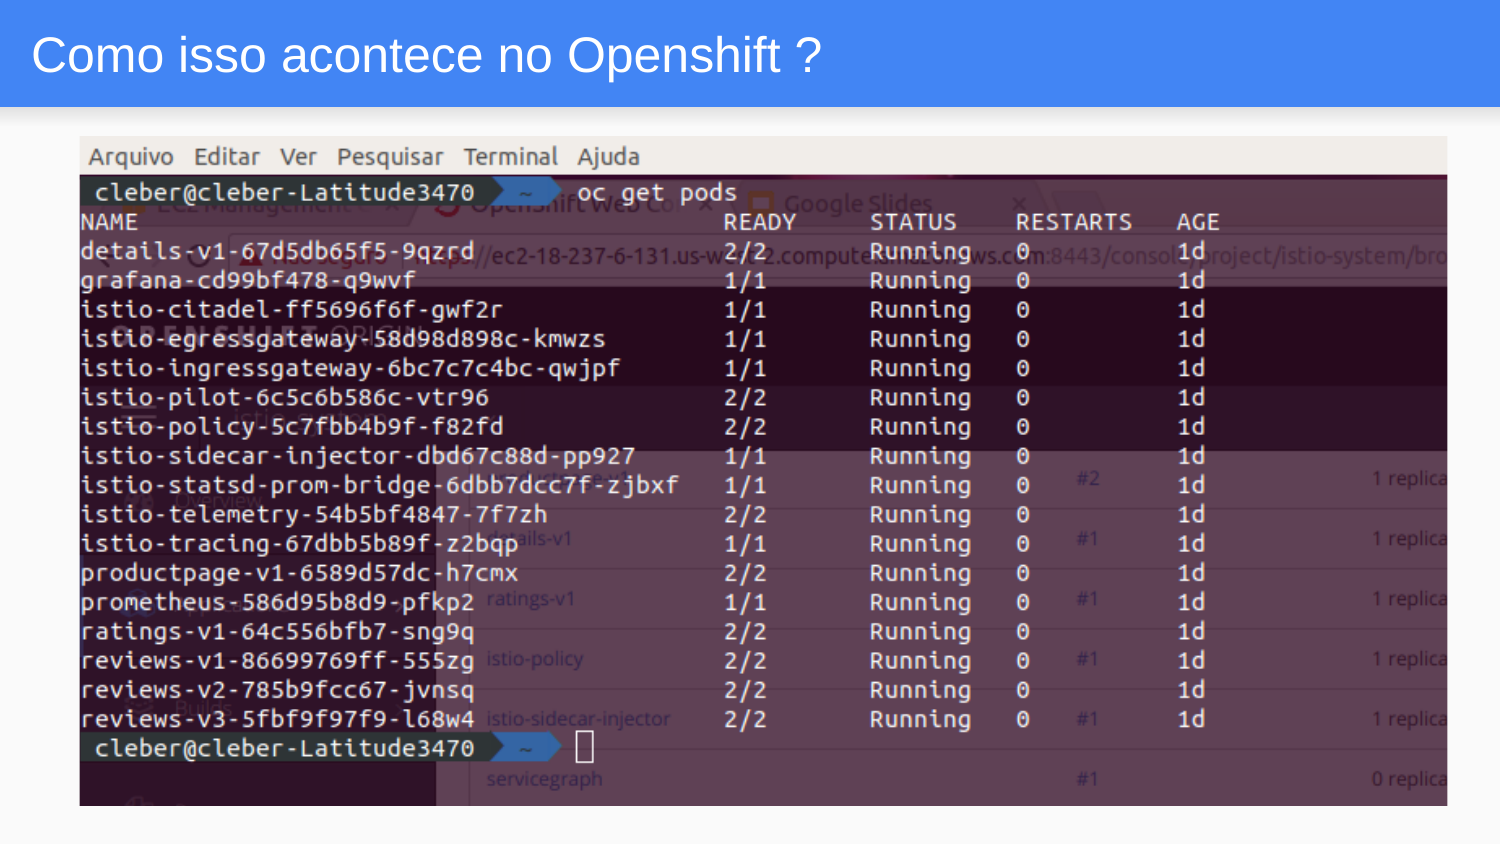

# Como isso acontece no Openshift ?